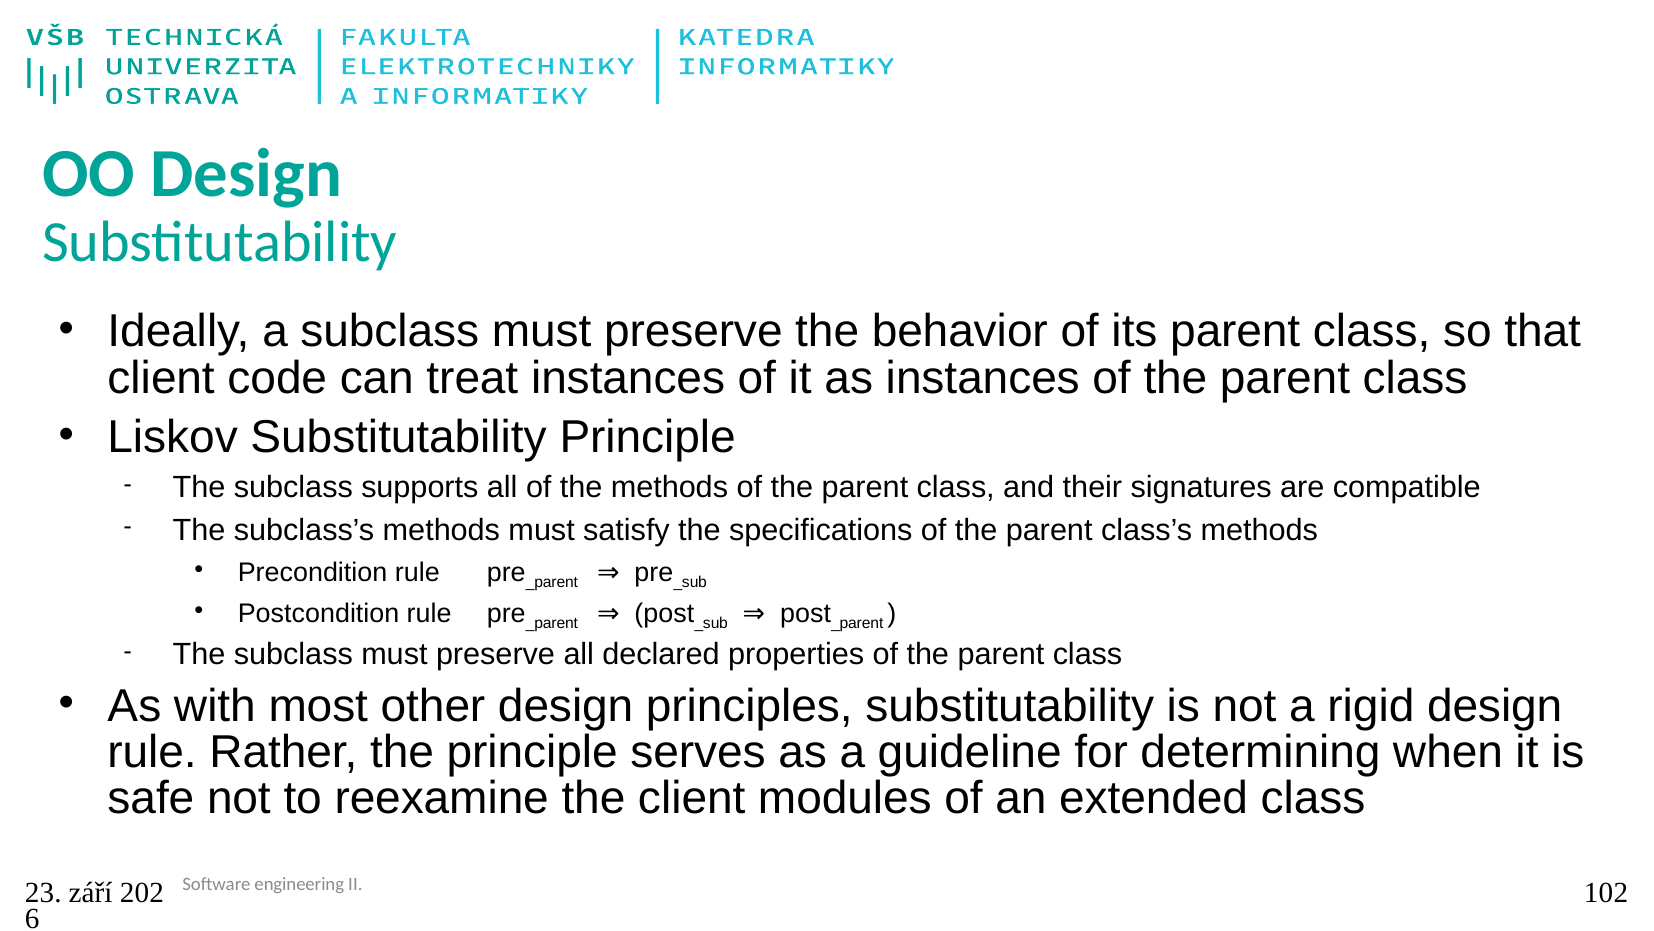

OO Design
Substitutability
# Ideally, a subclass must preserve the behavior of its parent class, so that client code can treat instances of it as instances of the parent class
Liskov Substitutability Principle
The subclass supports all of the methods of the parent class, and their signatures are compatible
The subclass’s methods must satisfy the specifications of the parent class’s methods
Precondition rule	 pre_parent ⇒ pre_sub
Postcondition rule	 pre_parent ⇒ (post_sub ⇒ post_parent )
The subclass must preserve all declared properties of the parent class
As with most other design principles, substitutability is not a rigid design rule. Rather, the principle serves as a guideline for determining when it is safe not to reexamine the client modules of an extended class
Software engineering II.
102